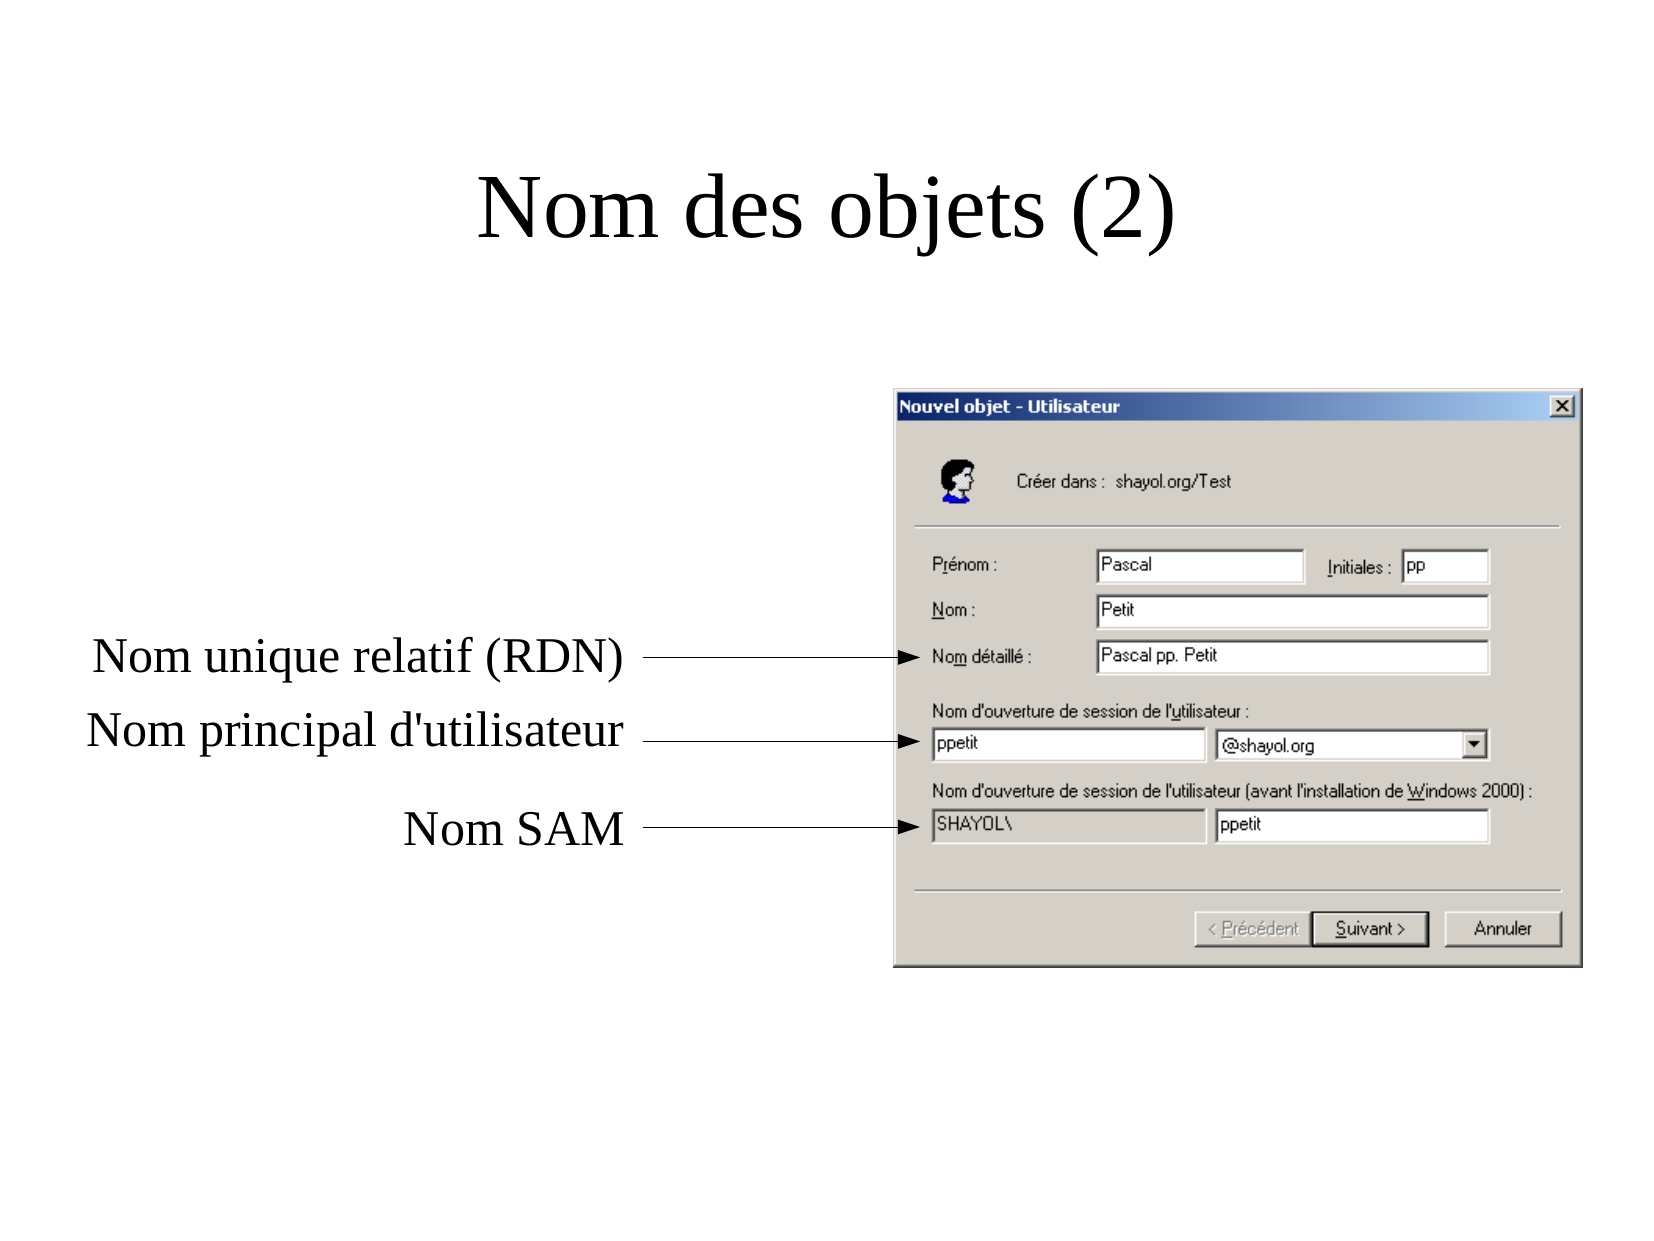

# Nom des objets (2)
Nom unique relatif (RDN)
Nom principal d'utilisateur
Nom SAM